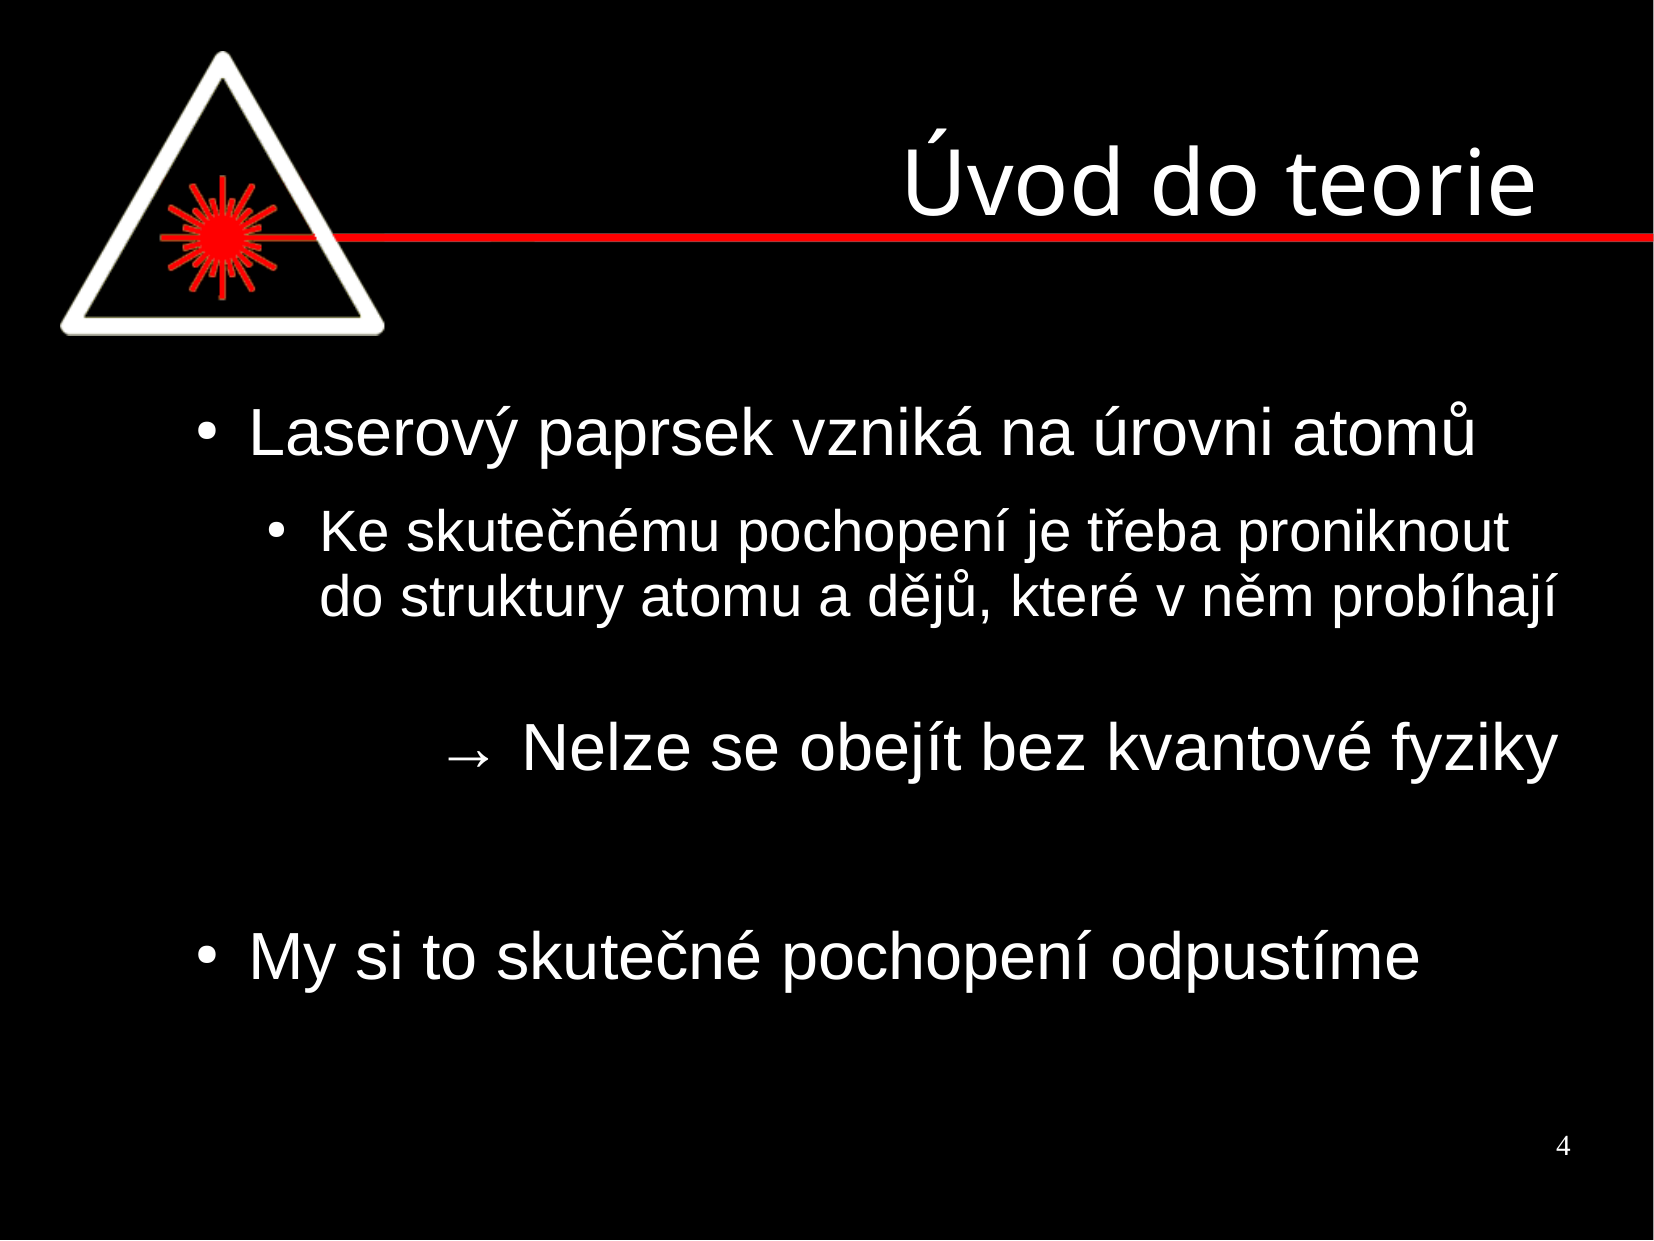

# Úvod do teorie
Laserový paprsek vzniká na úrovni atomů
Ke skutečnému pochopení je třeba proniknout do struktury atomu a dějů, které v něm probíhají
 → Nelze se obejít bez kvantové fyziky
My si to skutečné pochopení odpustíme
4